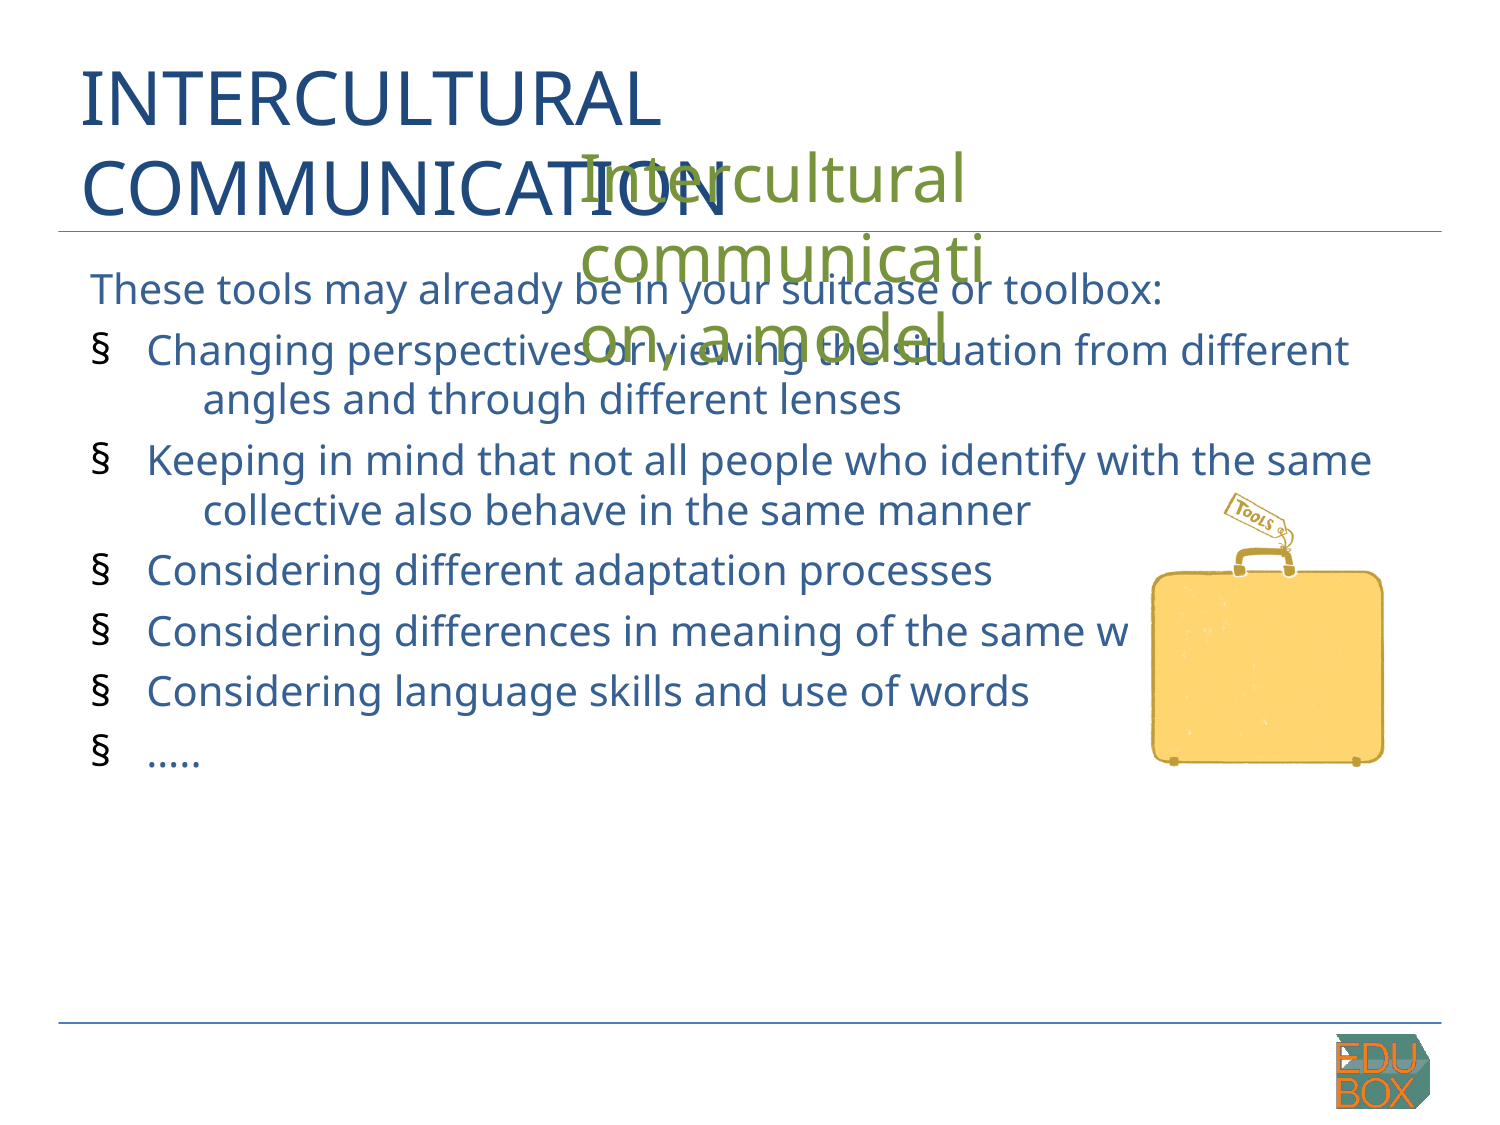

# INTERCULTURAL COMMUNICATION
Intercultural communication, a model
These tools may already be in your suitcase or toolbox:
Changing perspectives or viewing the situation from different angles and through different lenses
Keeping in mind that not all people who identify with the same collective also behave in the same manner
Considering different adaptation processes
Considering differences in meaning of the same word
Considering language skills and use of words
…..